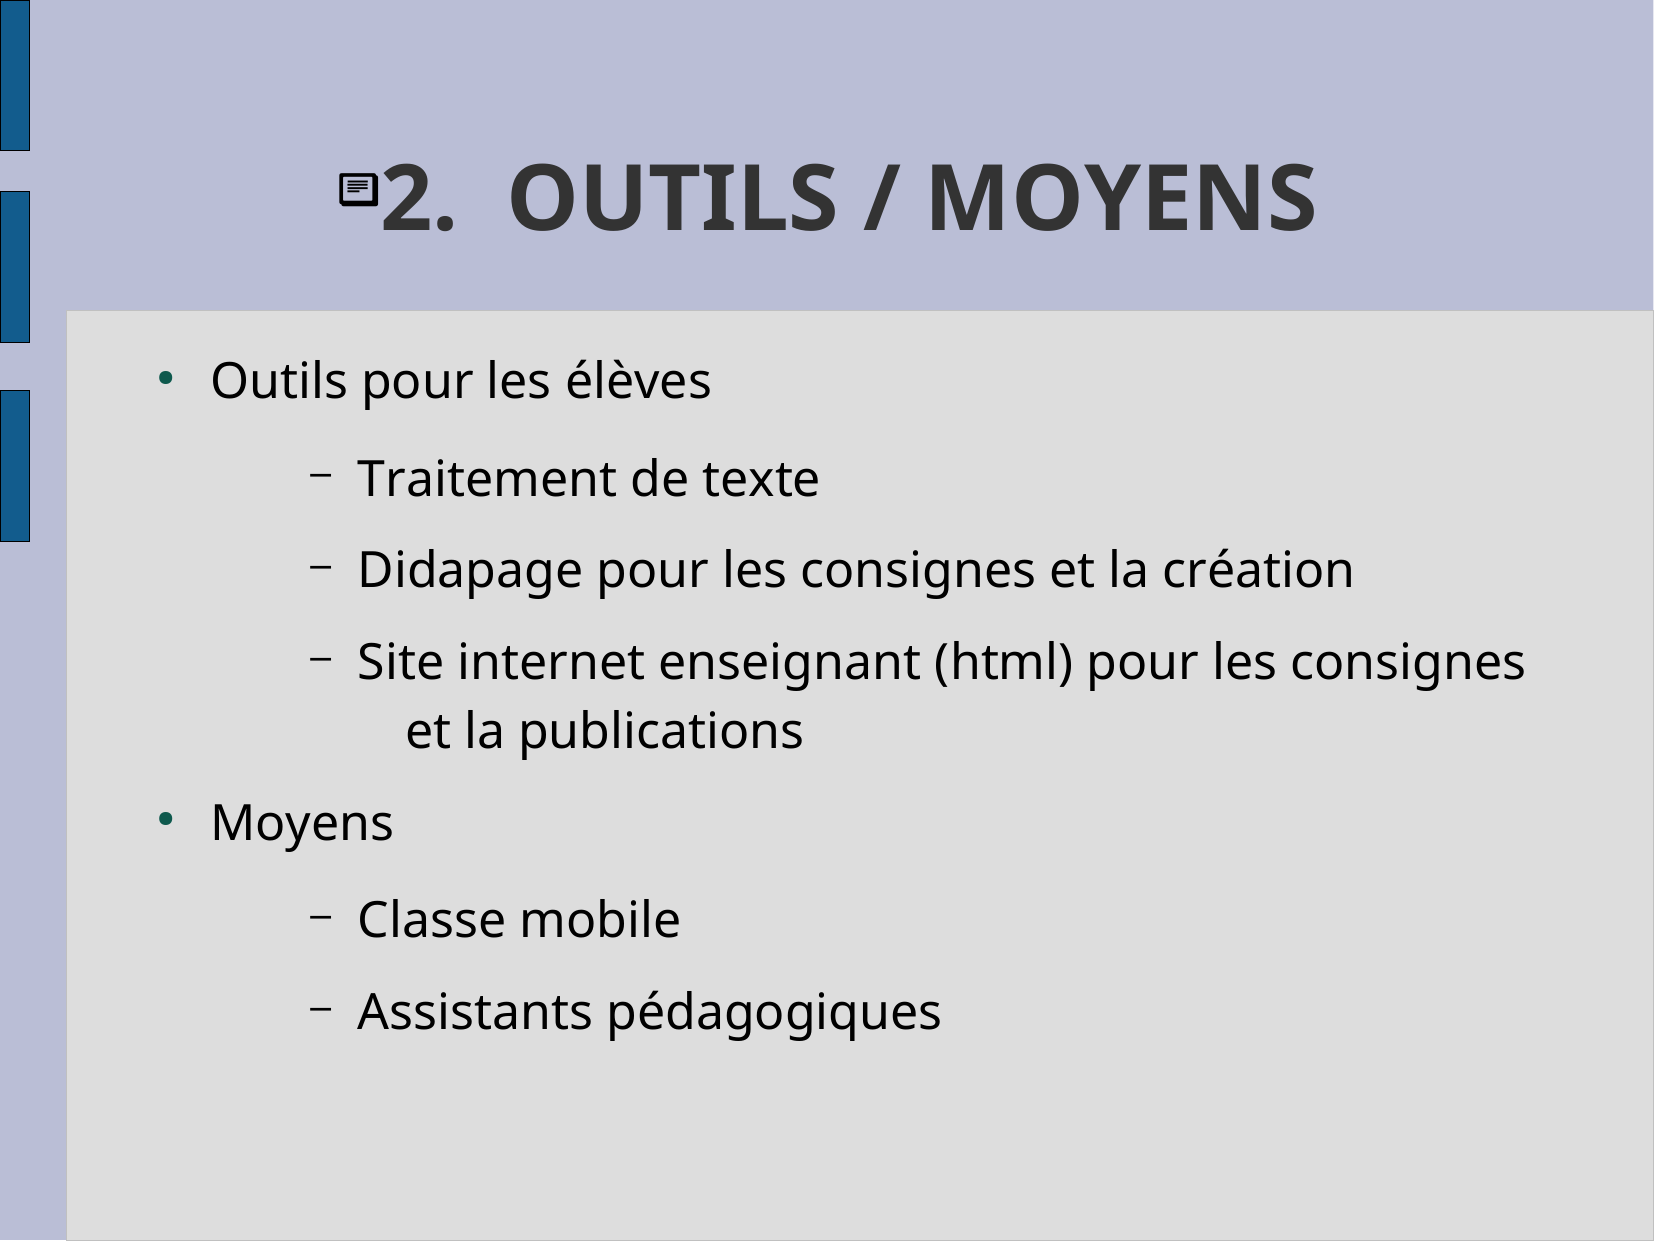

# 2. OUTILS / MOYENS
Outils pour les élèves
Traitement de texte
Didapage pour les consignes et la création
Site internet enseignant (html) pour les consignes et la publications
Moyens
Classe mobile
Assistants pédagogiques